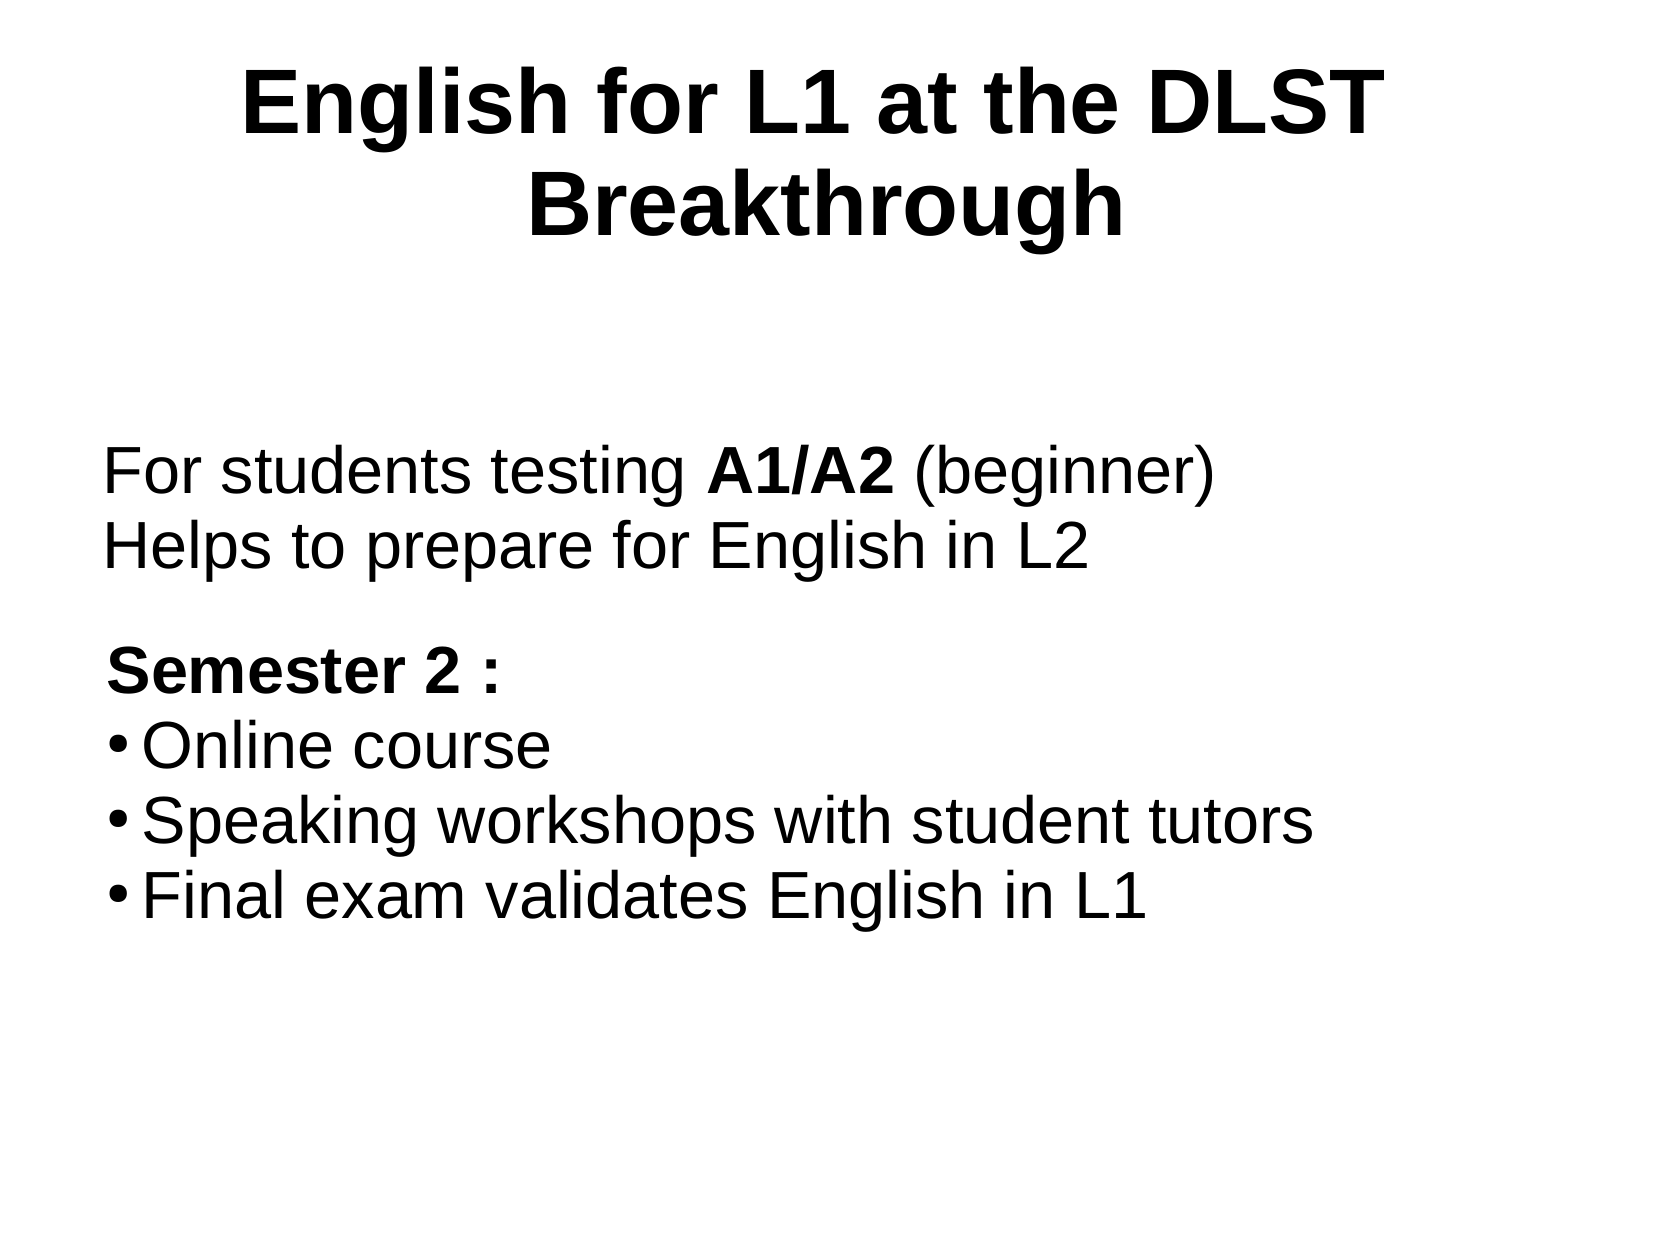

# English for L1 at the DLST Breakthrough
For students testing A1/A2 (beginner)
Helps to prepare for English in L2
Semester 2 :
Online course
Speaking workshops with student tutors
Final exam validates English in L1